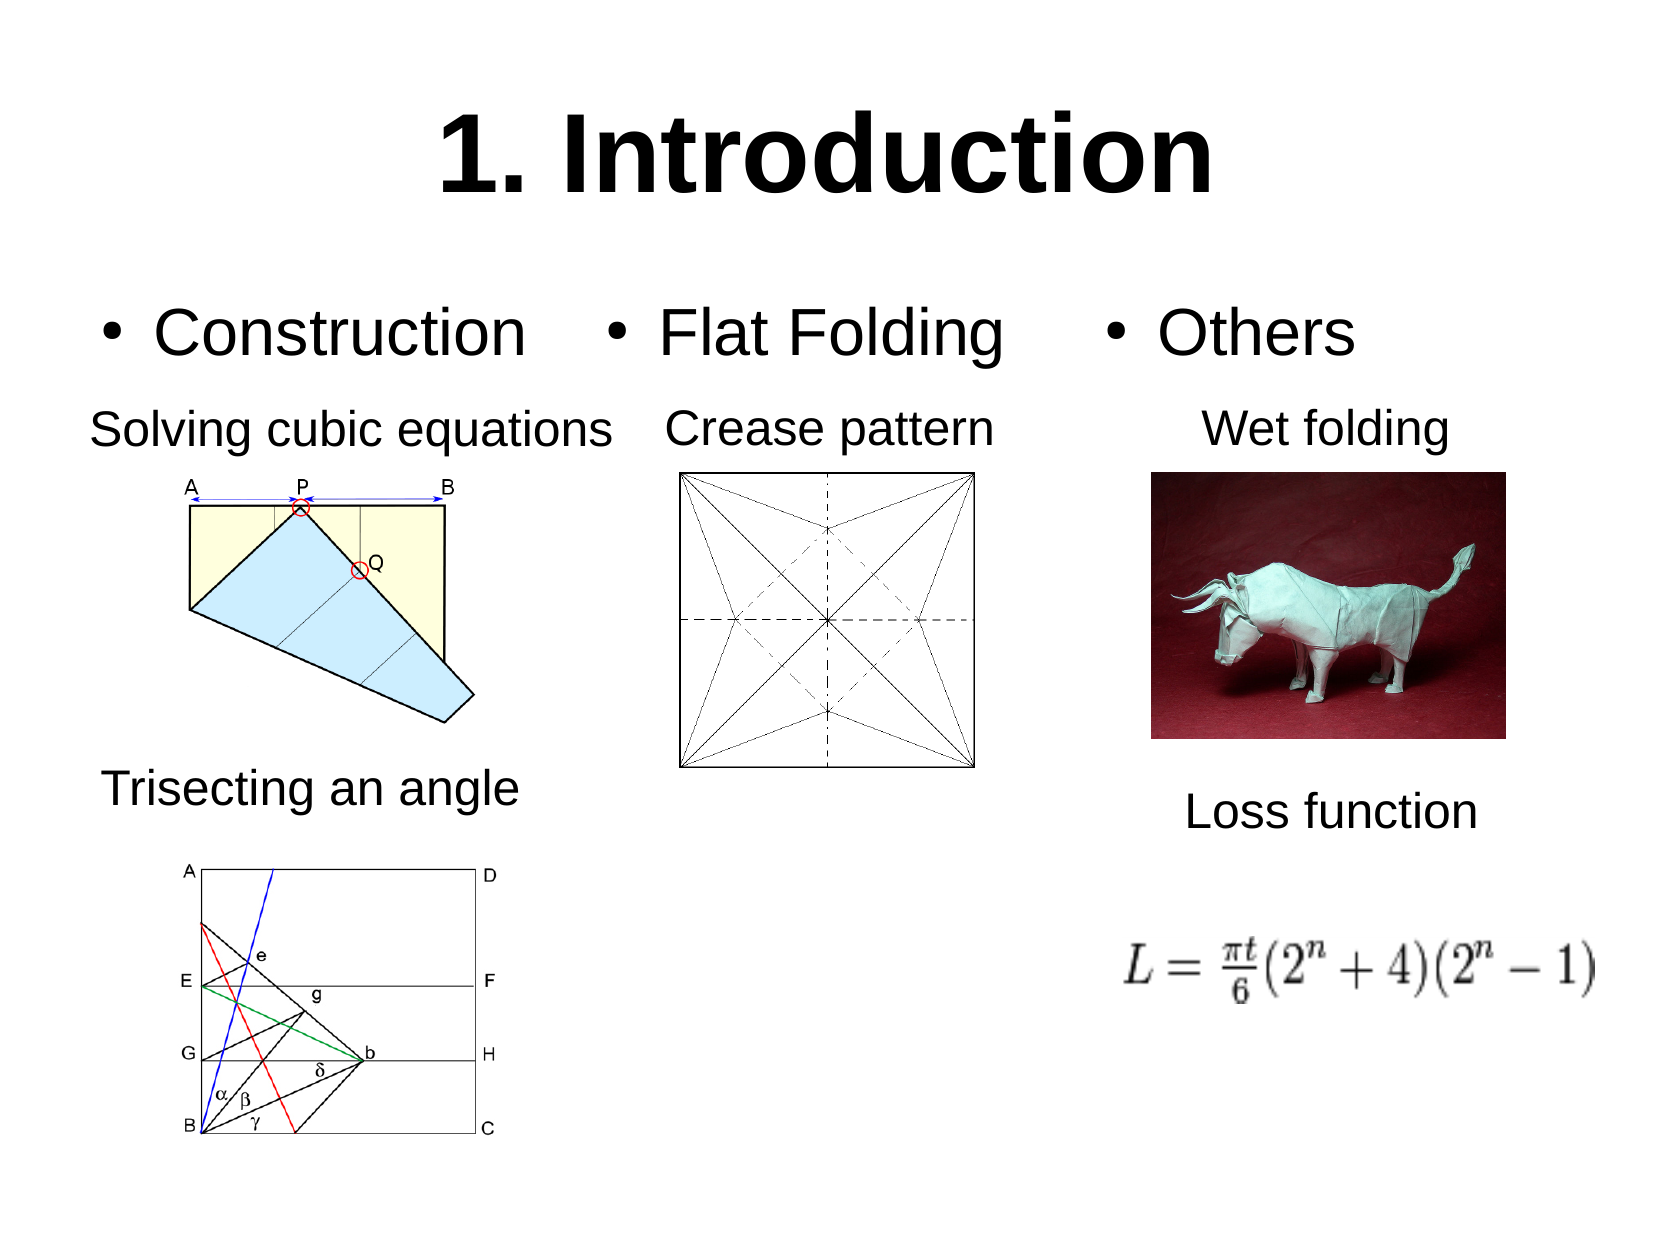

# 1. Introduction
Construction
Flat Folding
Others
Crease pattern
Wet folding
Solving cubic equations
Trisecting an angle
Loss function